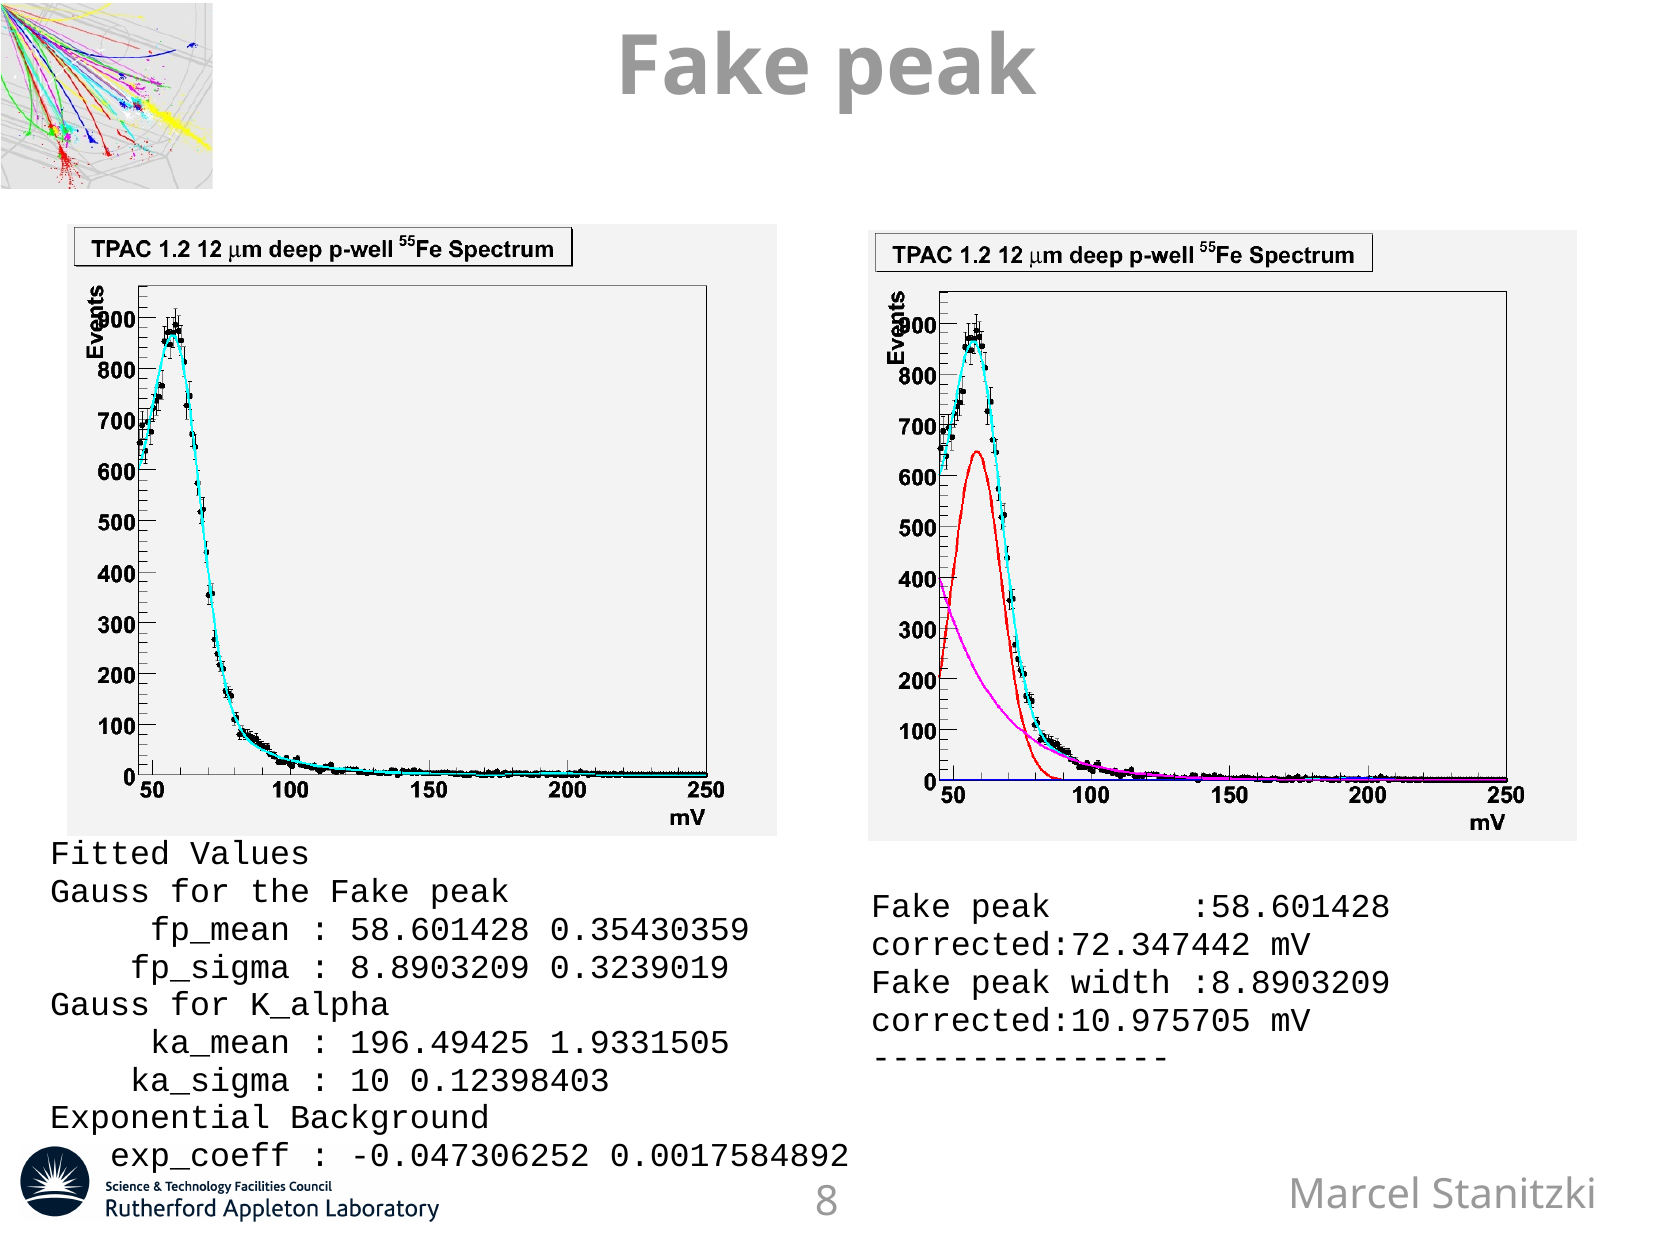

# Fake peak
Fitted Values
Gauss for the Fake peak
 fp_mean : 58.601428 0.35430359
 fp_sigma : 8.8903209 0.3239019
Gauss for K_alpha
 ka_mean : 196.49425 1.9331505
 ka_sigma : 10 0.12398403
Exponential Background
 exp_coeff : -0.047306252 0.0017584892
Fake peak :58.601428 corrected:72.347442 mV
Fake peak width :8.8903209 corrected:10.975705 mV
---------------